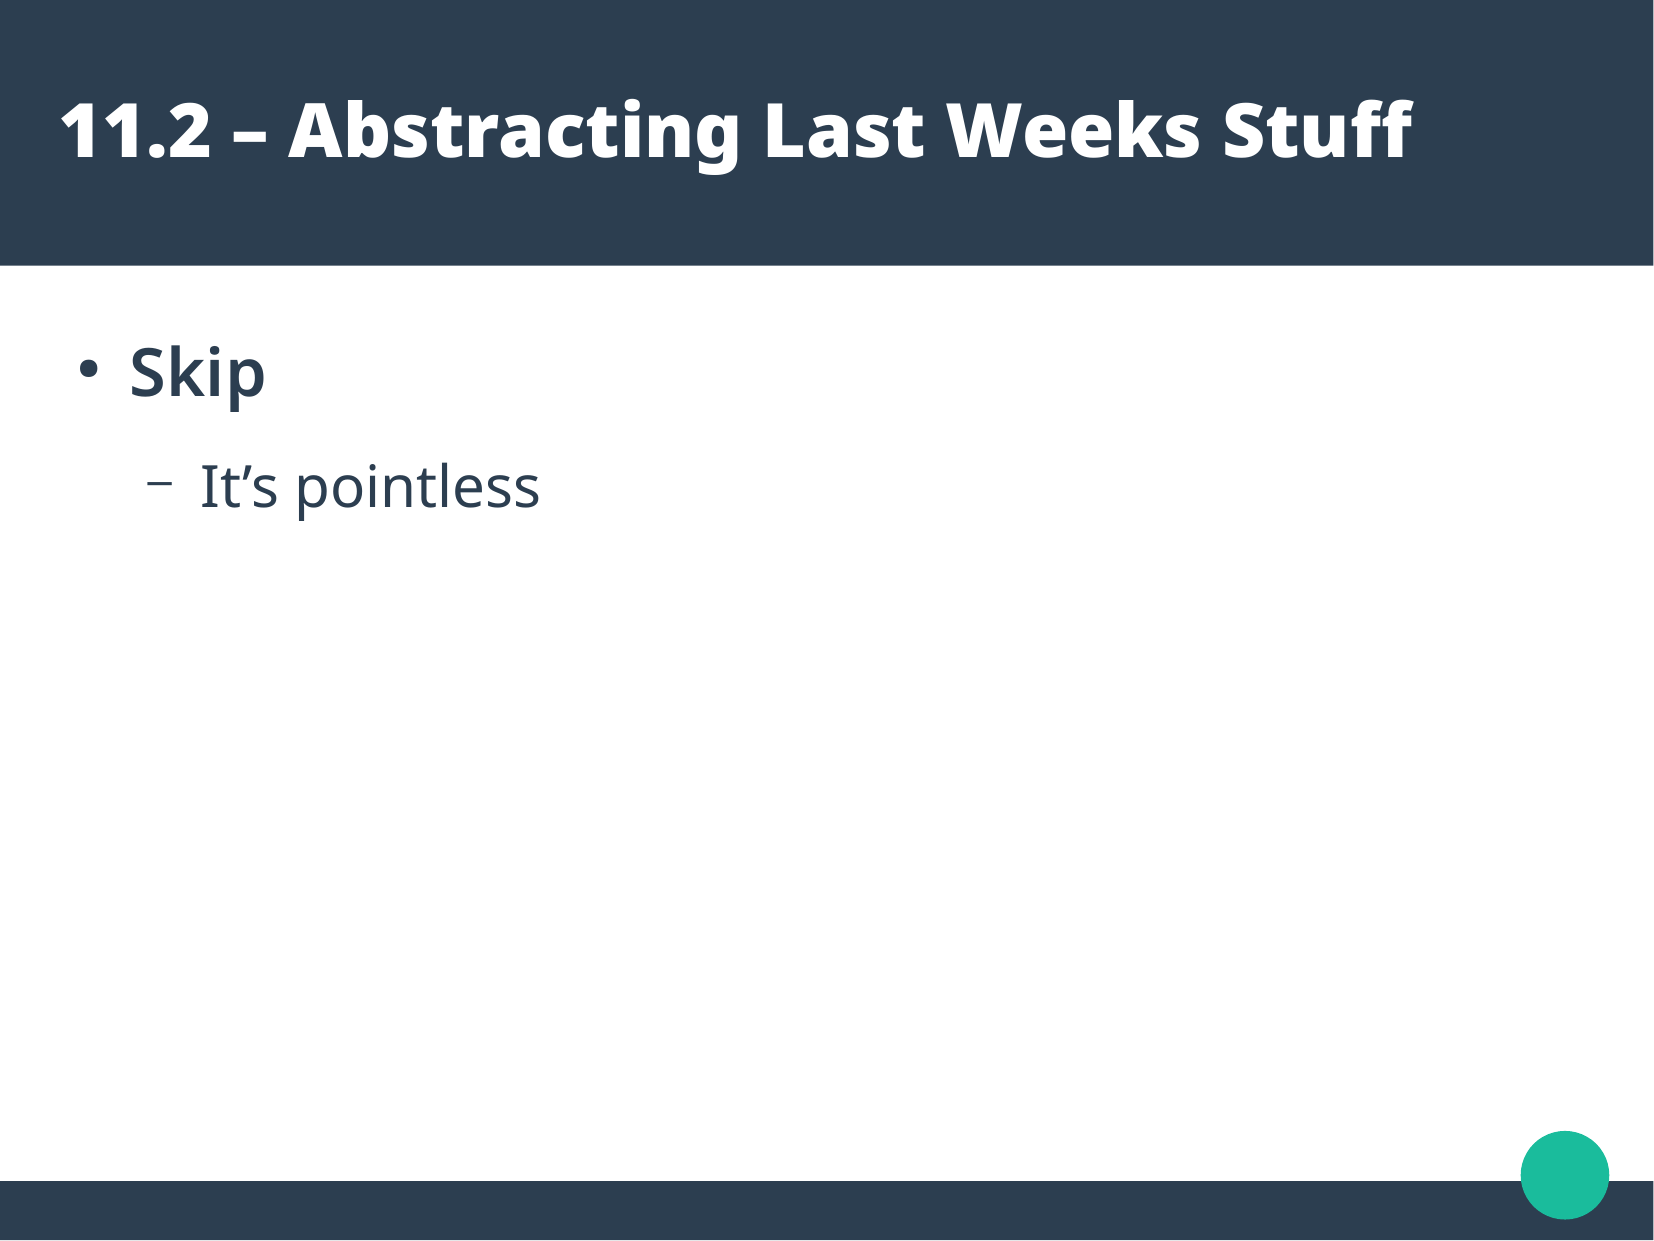

# 11.2 – Abstracting Last Weeks Stuff
Skip
It’s pointless